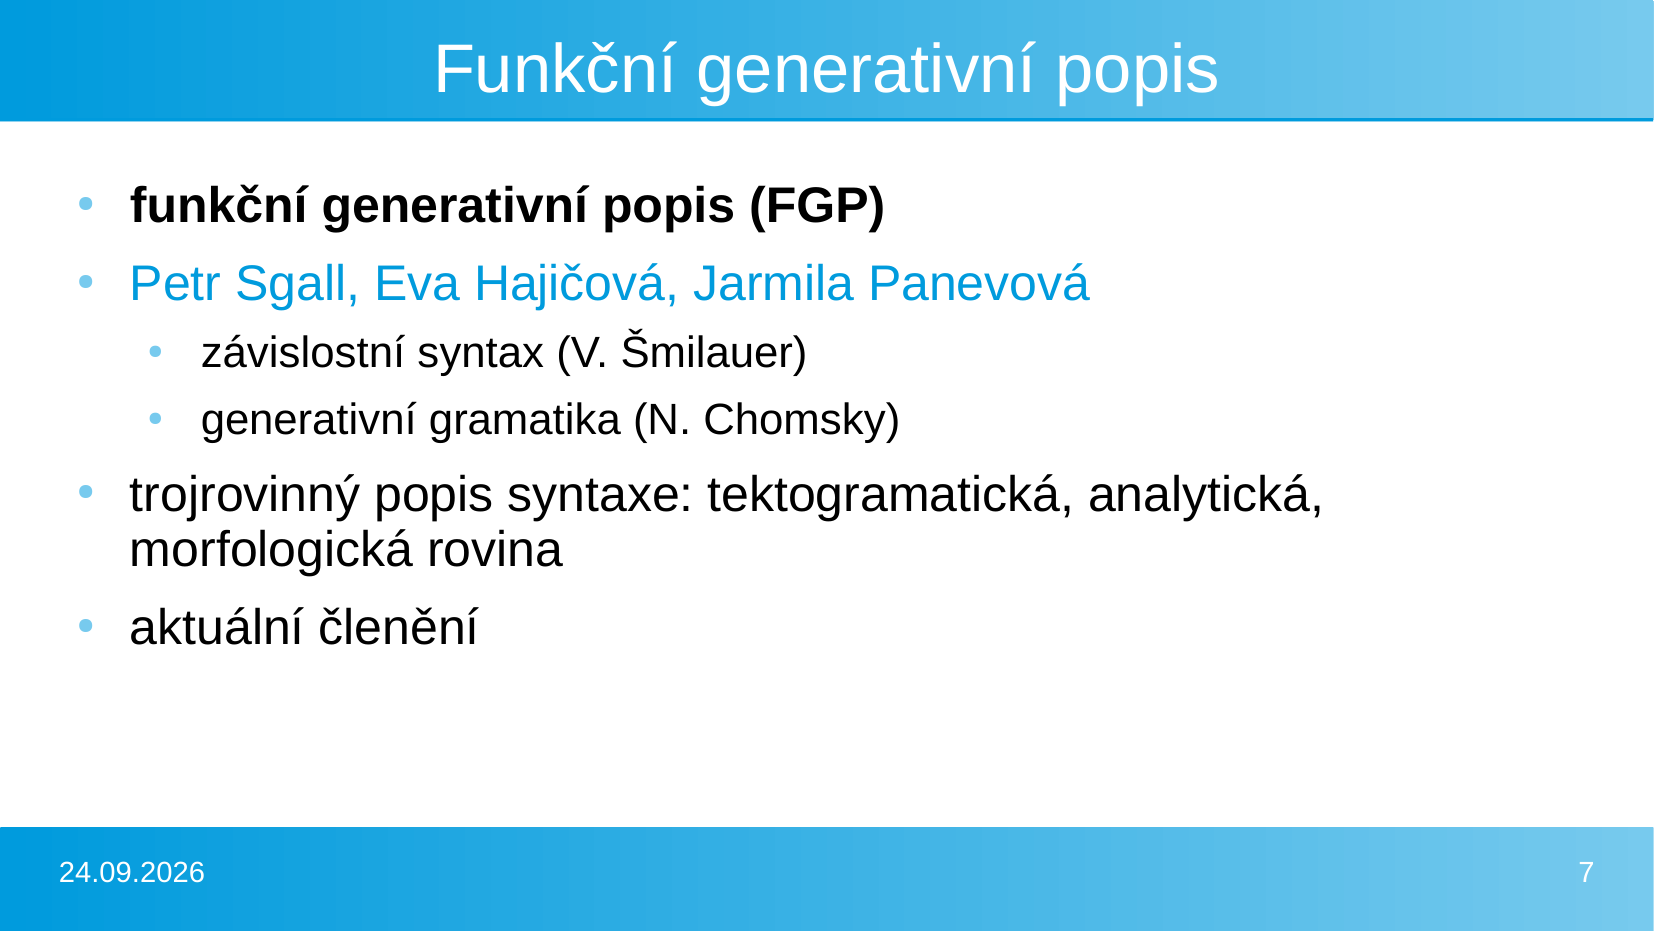

# Funkční generativní popis
funkční generativní popis (FGP)
Petr Sgall, Eva Hajičová, Jarmila Panevová
závislostní syntax (V. Šmilauer)
generativní gramatika (N. Chomsky)
trojrovinný popis syntaxe: tektogramatická, analytická, morfologická rovina
aktuální členění
7